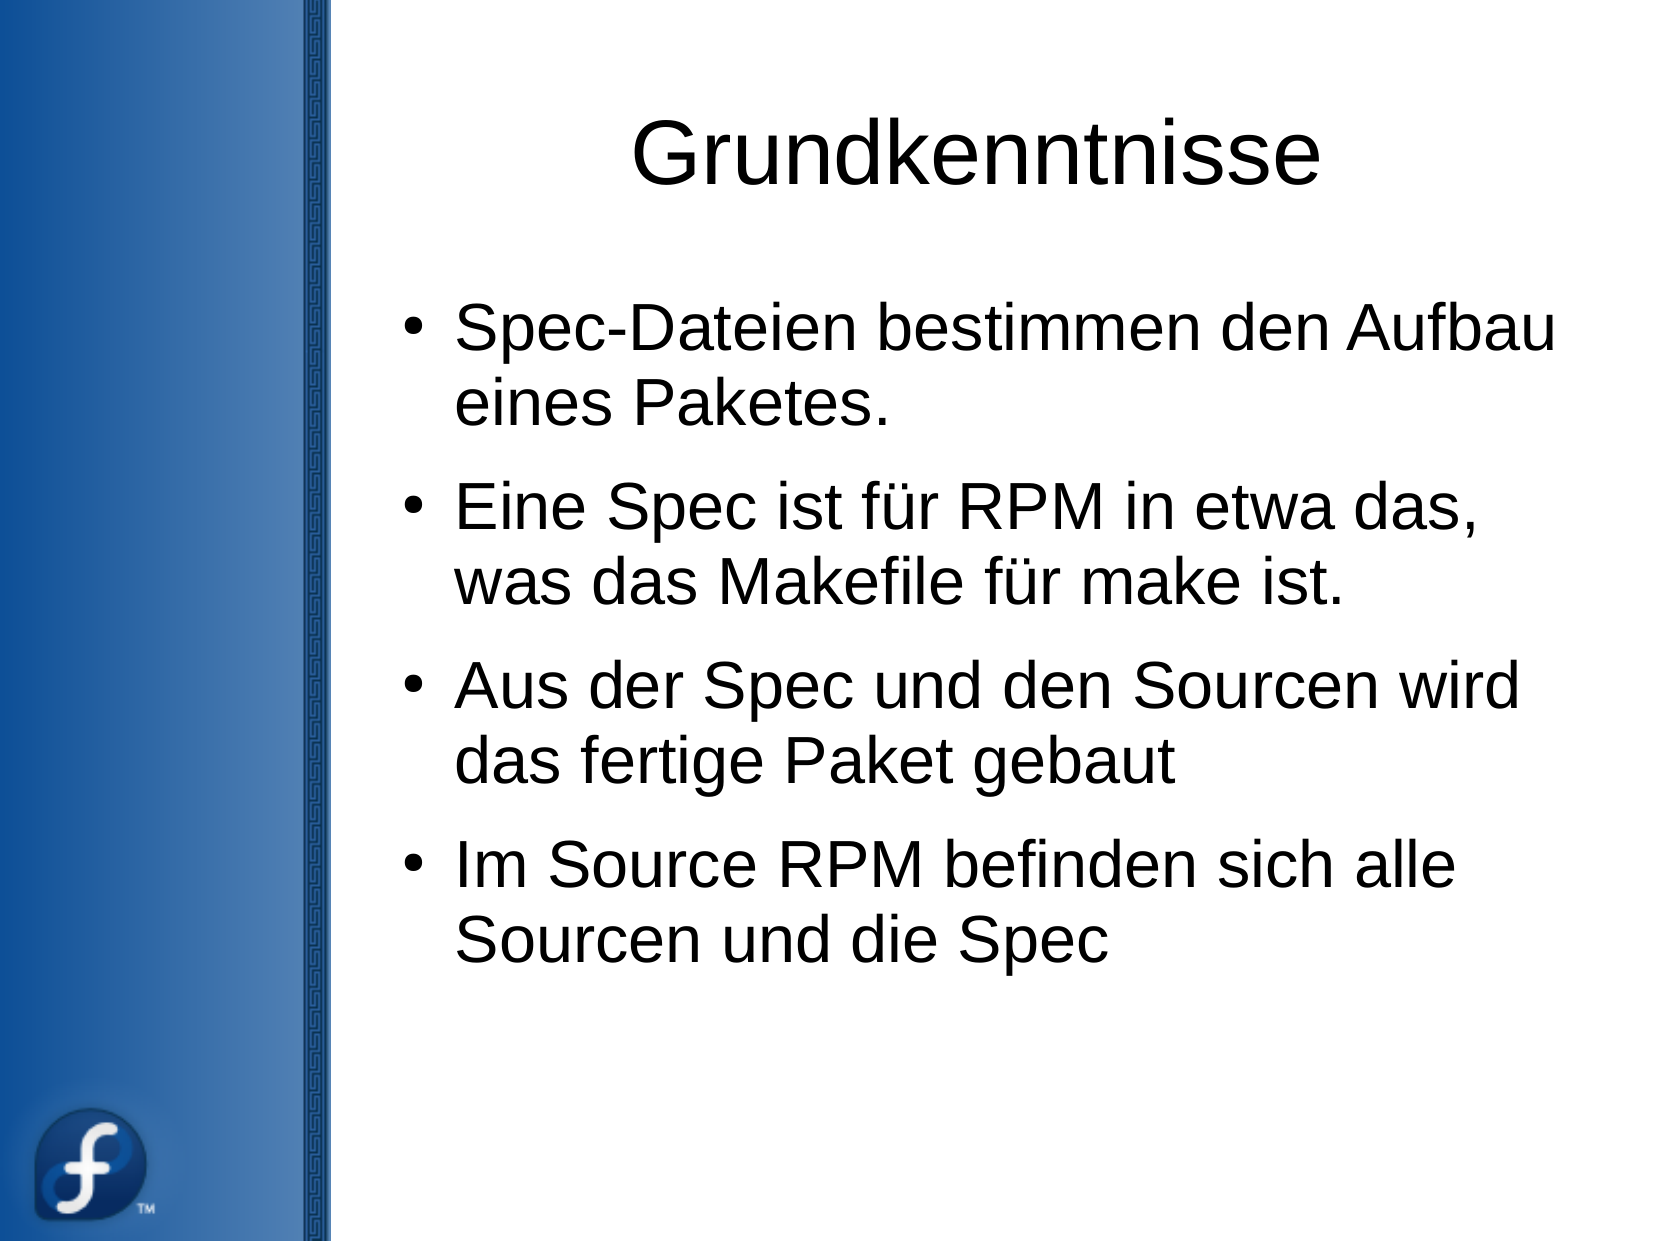

# Grundkenntnisse
Spec-Dateien bestimmen den Aufbau eines Paketes.
Eine Spec ist für RPM in etwa das, was das Makefile für make ist.
Aus der Spec und den Sourcen wird das fertige Paket gebaut
Im Source RPM befinden sich alle Sourcen und die Spec